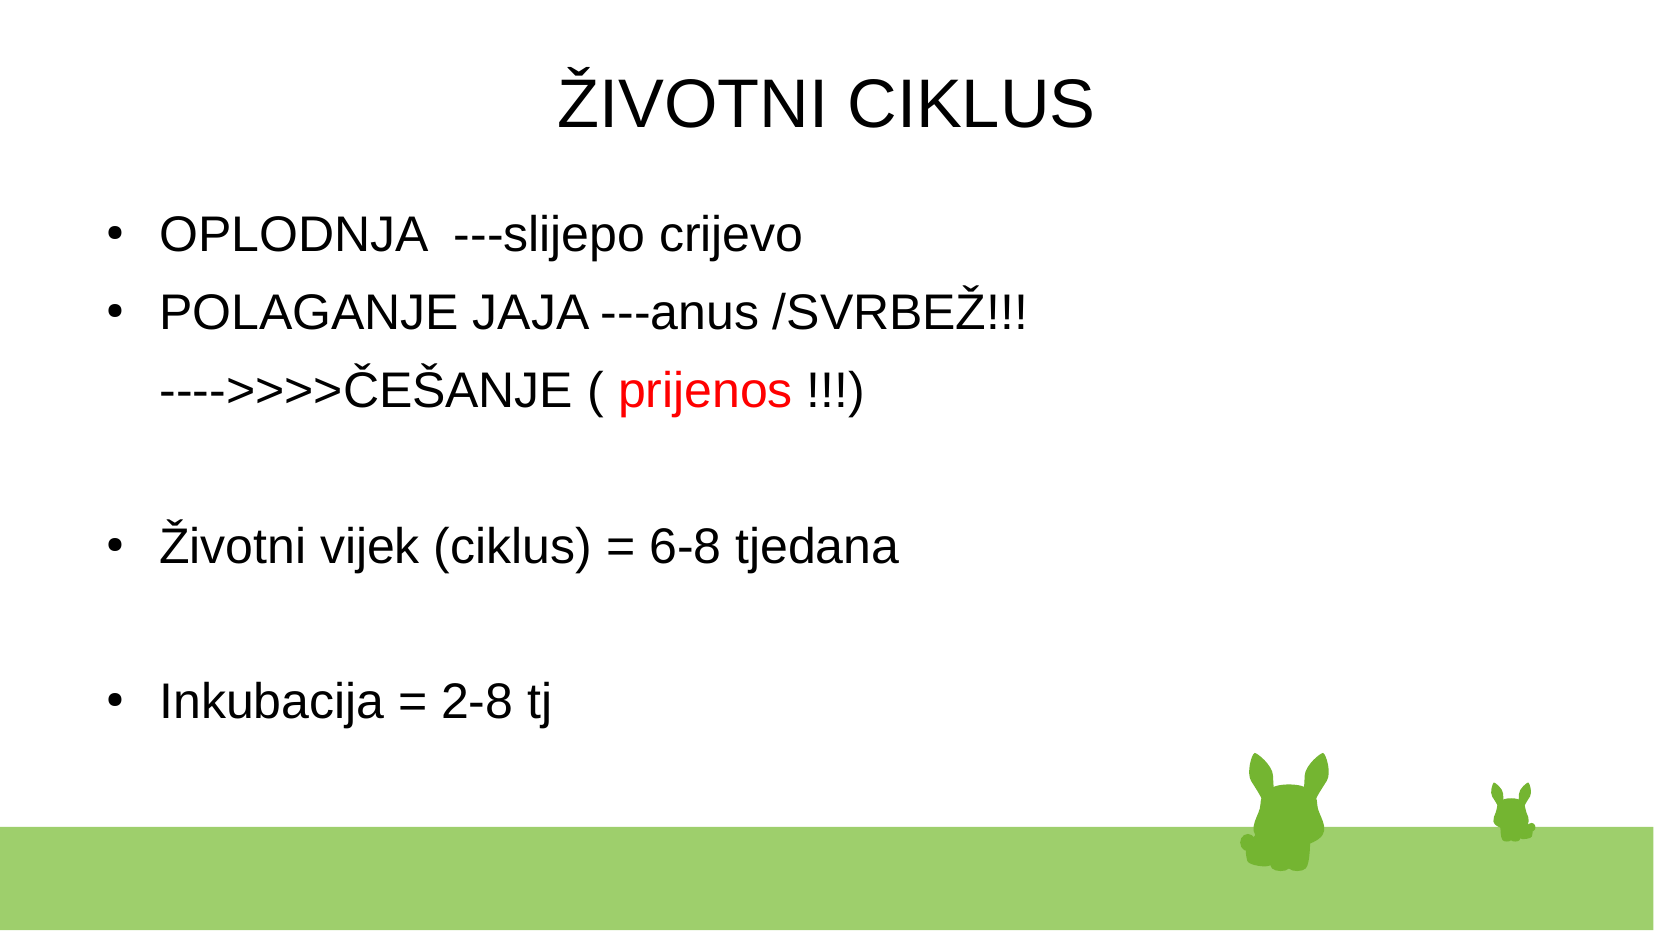

# ŽIVOTNI CIKLUS
OPLODNJA ---slijepo crijevo
POLAGANJE JAJA ---anus /SVRBEŽ!!!
---->>>>ČEŠANJE ( prijenos !!!)
Životni vijek (ciklus) = 6-8 tjedana
Inkubacija = 2-8 tj